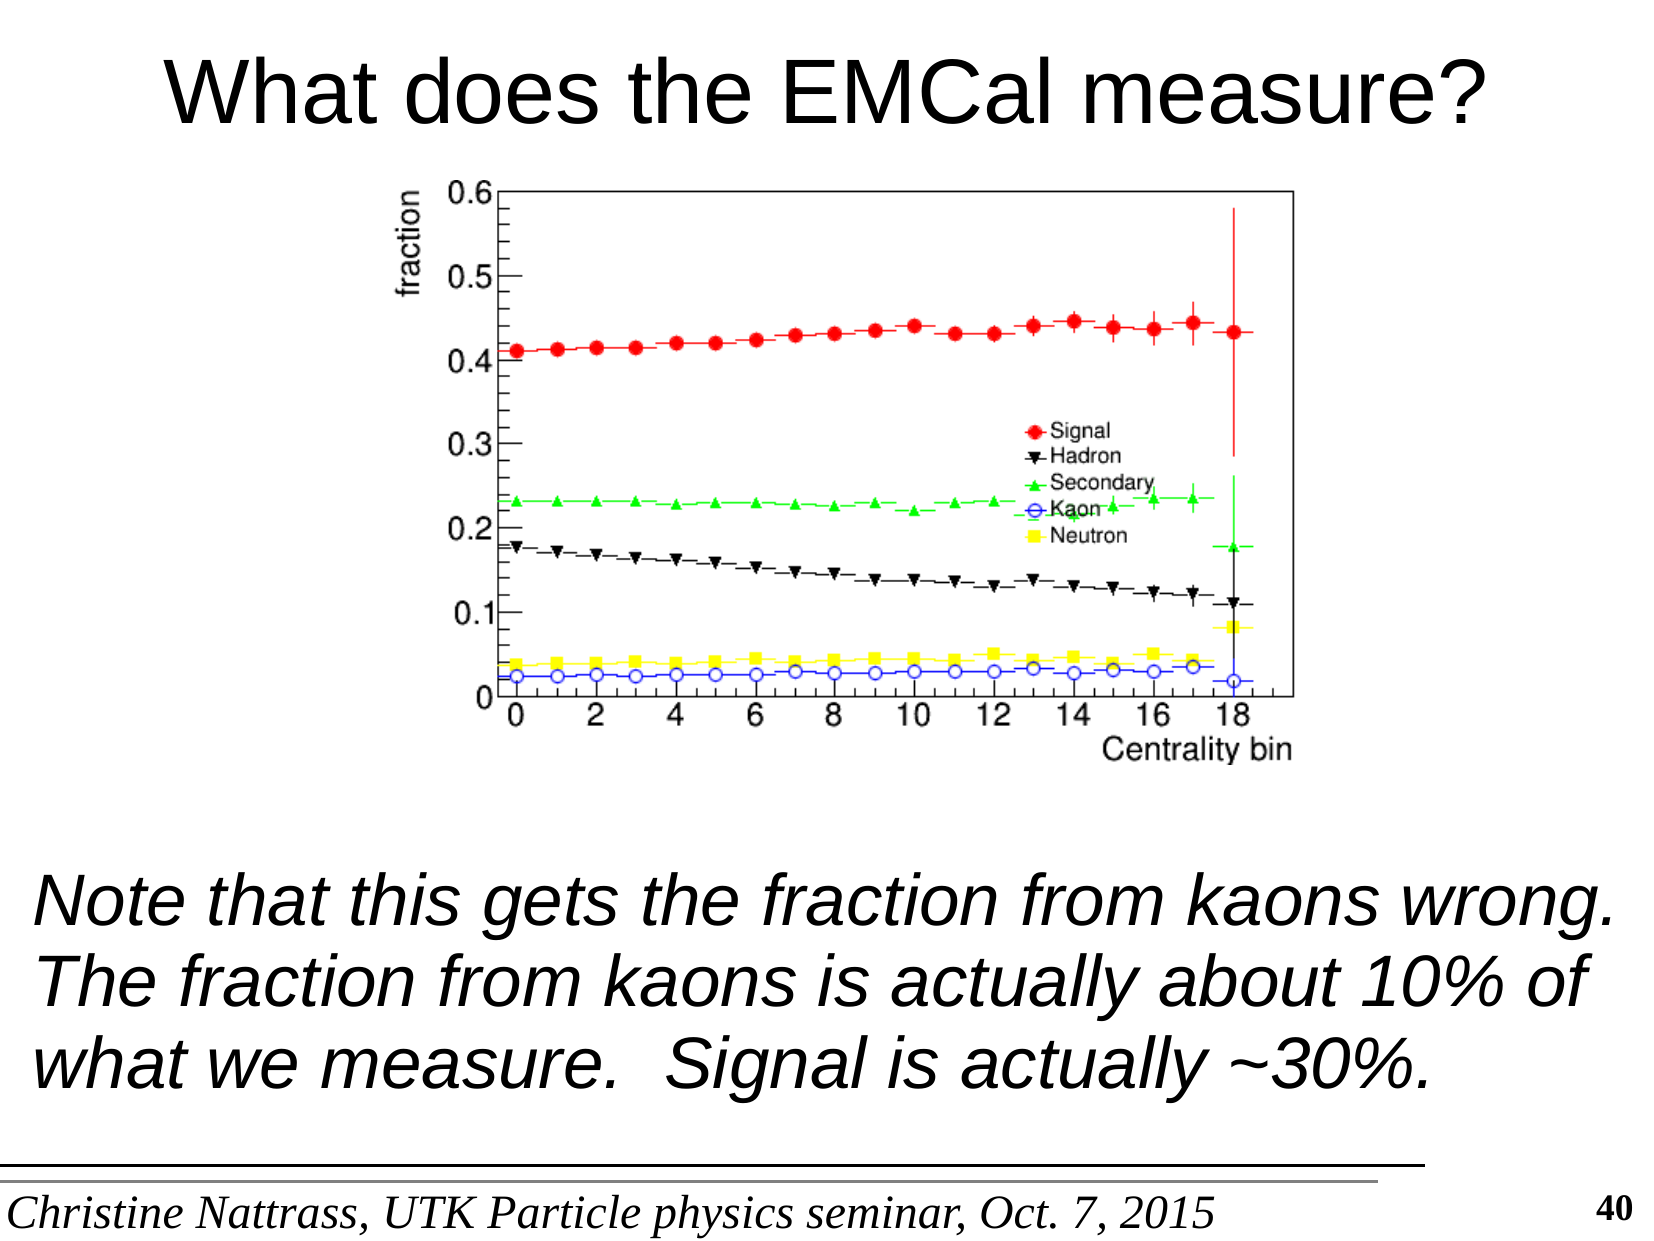

# What does the EMCal measure?
Note that this gets the fraction from kaons wrong. The fraction from kaons is actually about 10% of what we measure. Signal is actually ~30%.